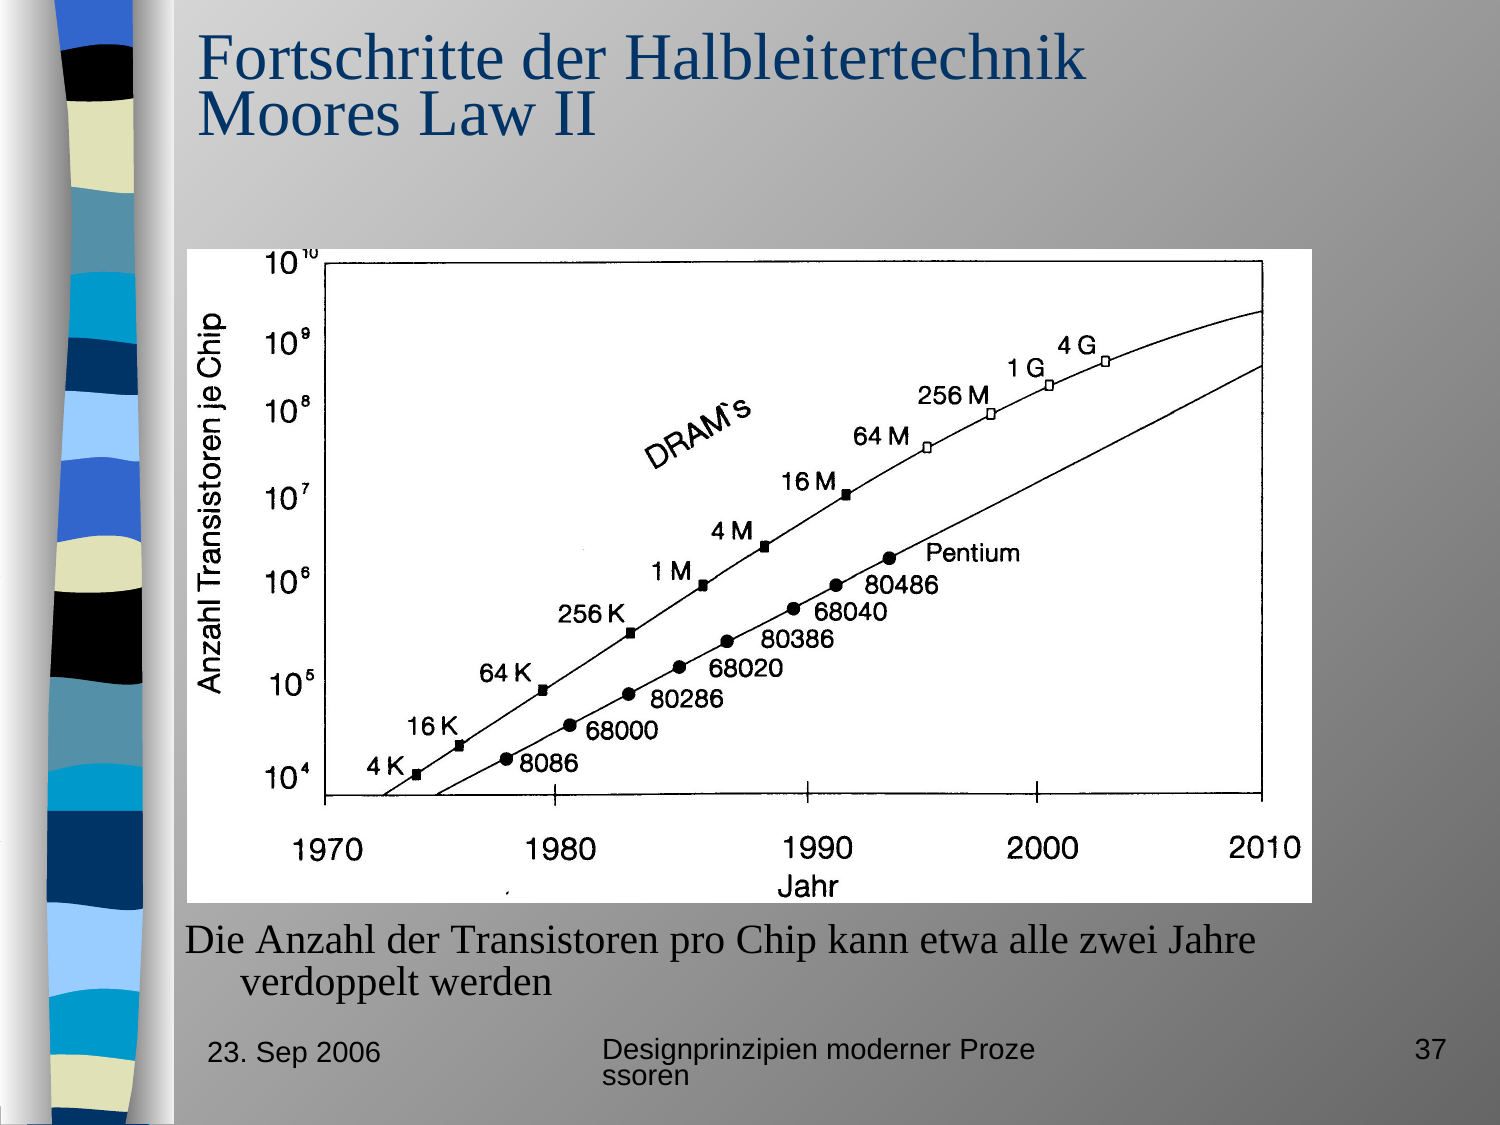

# Fortschritte der Halbleitertechnik Moores Law II
Die Anzahl der Transistoren pro Chip kann etwa alle zwei Jahre verdoppelt werden
Designprinzipien moderner Prozessoren
37